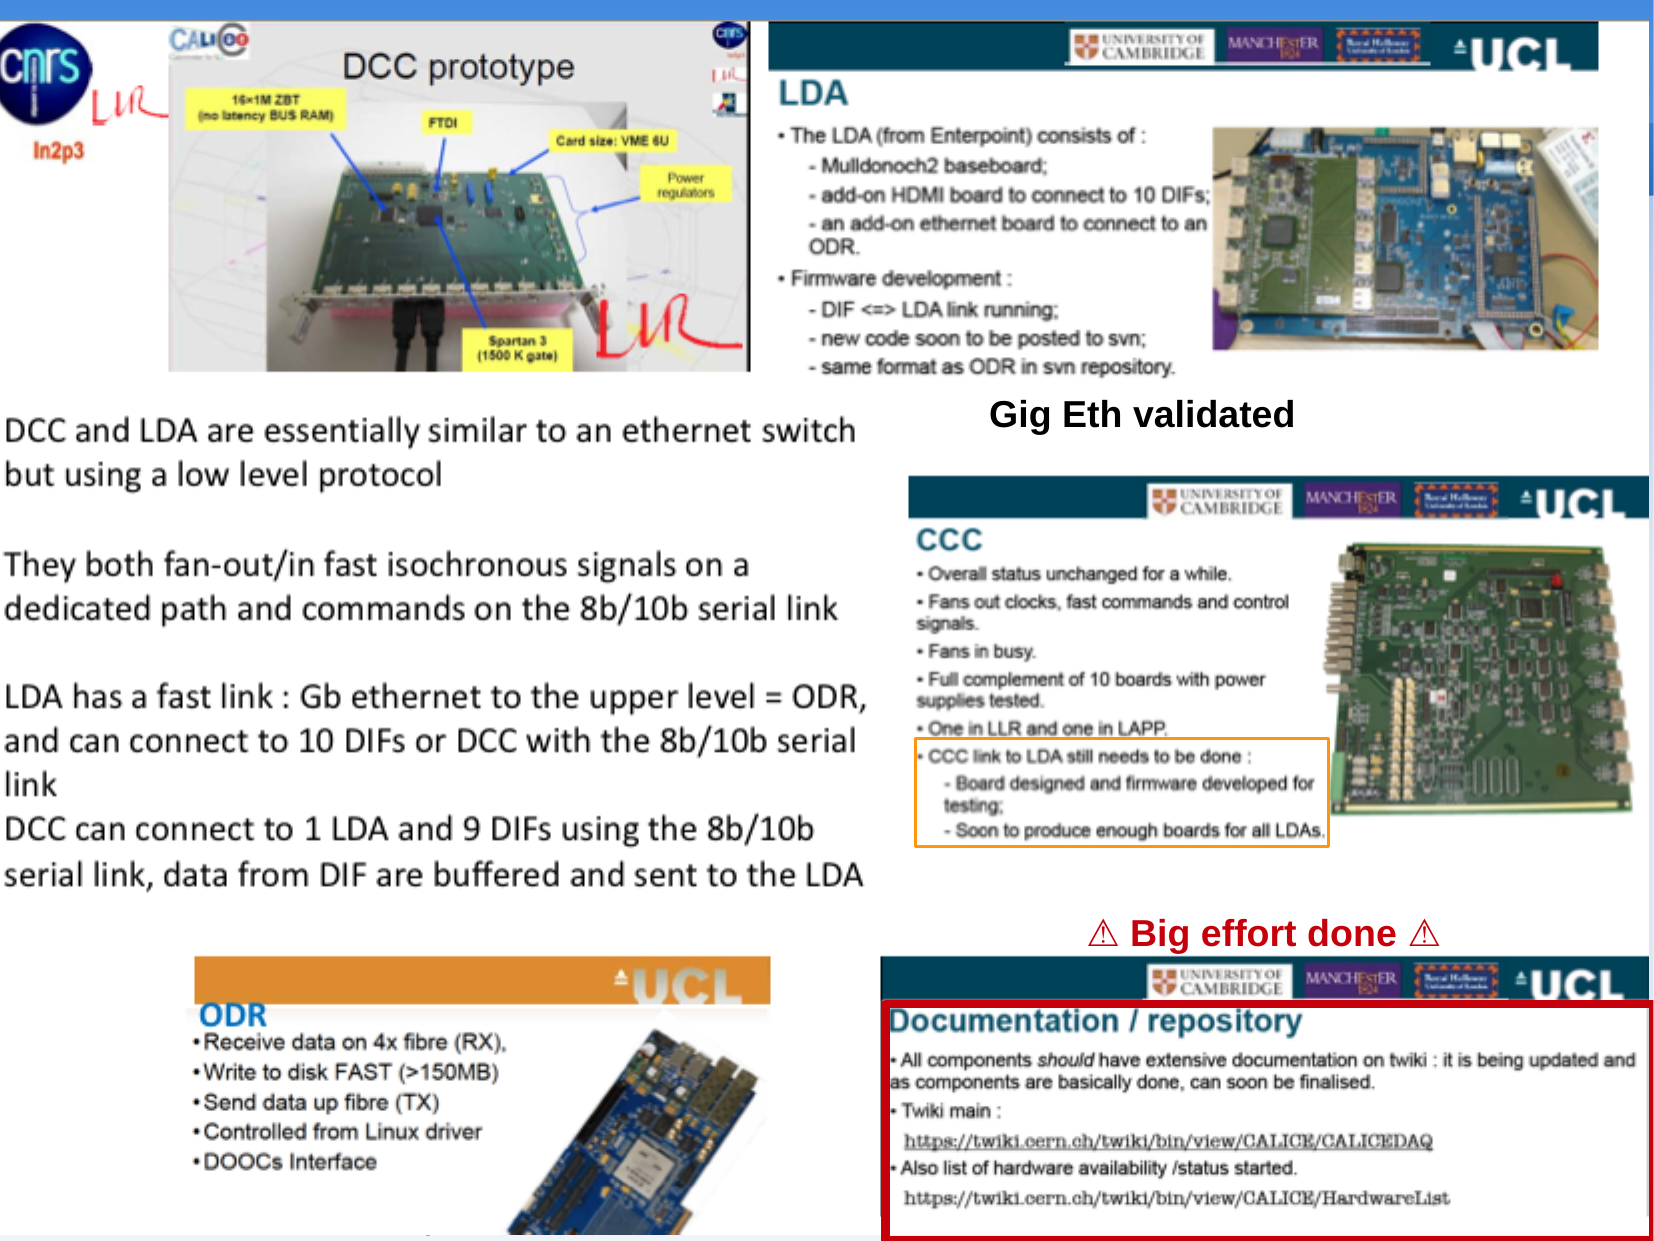

Gig Eth validated
⚠ Big effort done ⚠
Recent devt on DAQ2 integration – Calice Week – Arlington 11/03/2010
5